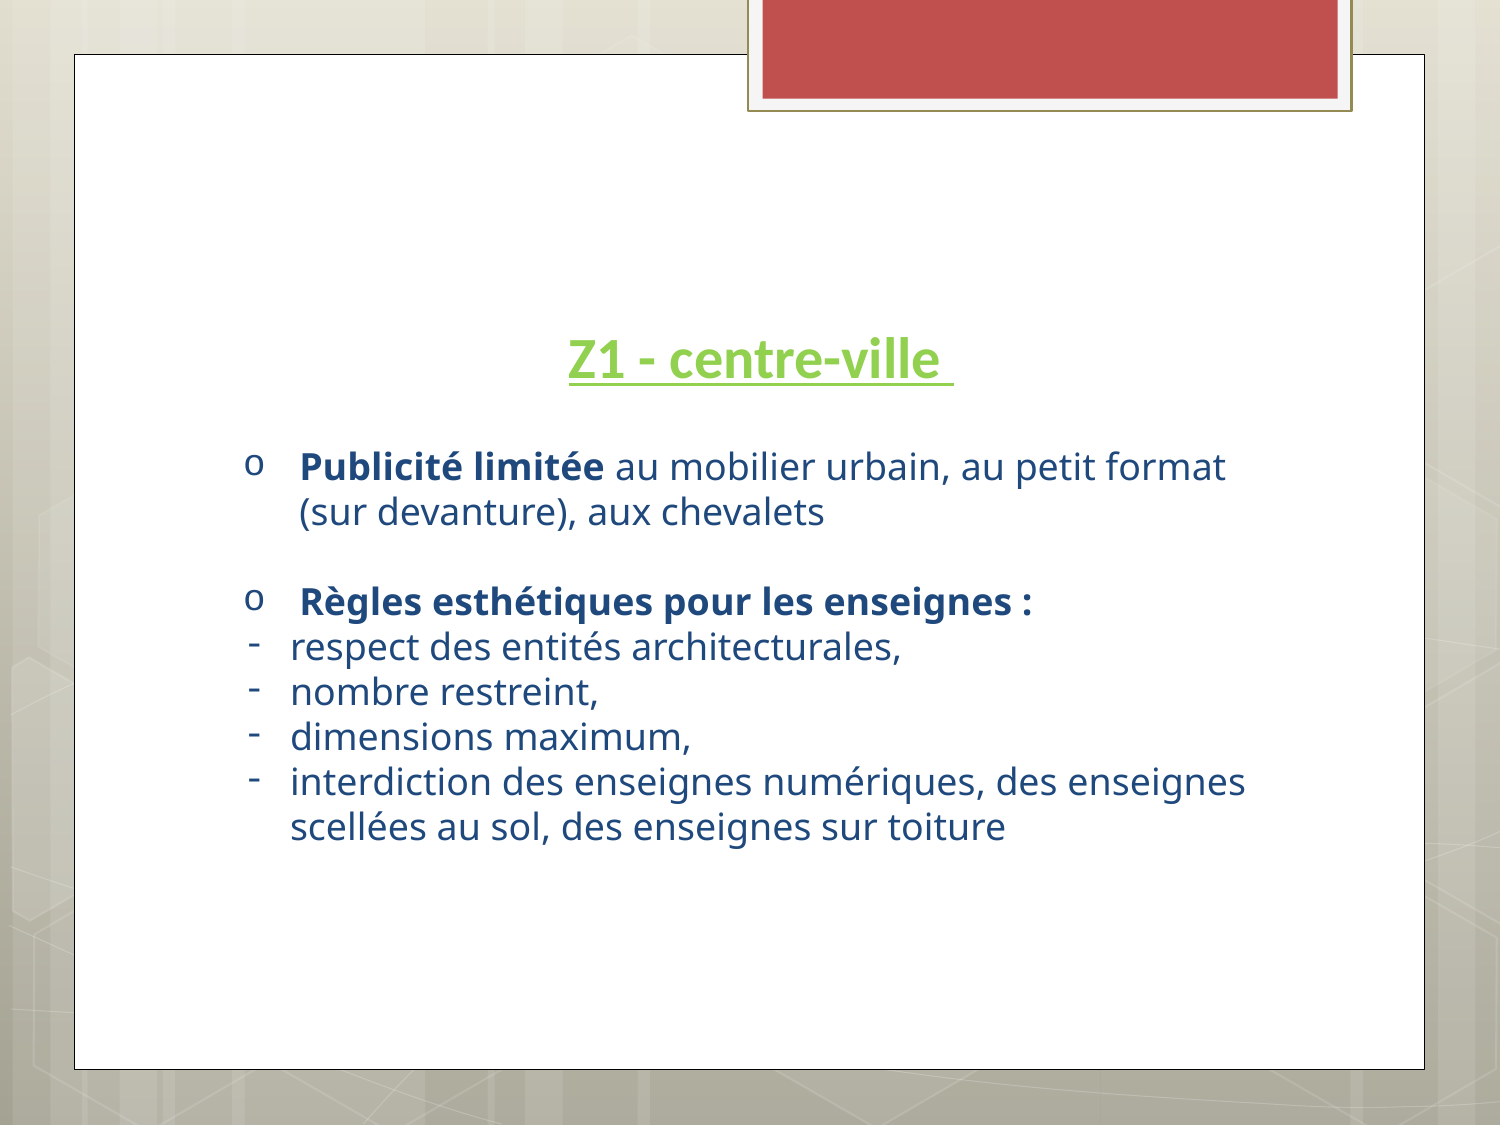

Z1 - centre-ville
Publicité limitée au mobilier urbain, au petit format (sur devanture), aux chevalets
Règles esthétiques pour les enseignes :
respect des entités architecturales,
nombre restreint,
dimensions maximum,
interdiction des enseignes numériques, des enseignes scellées au sol, des enseignes sur toiture